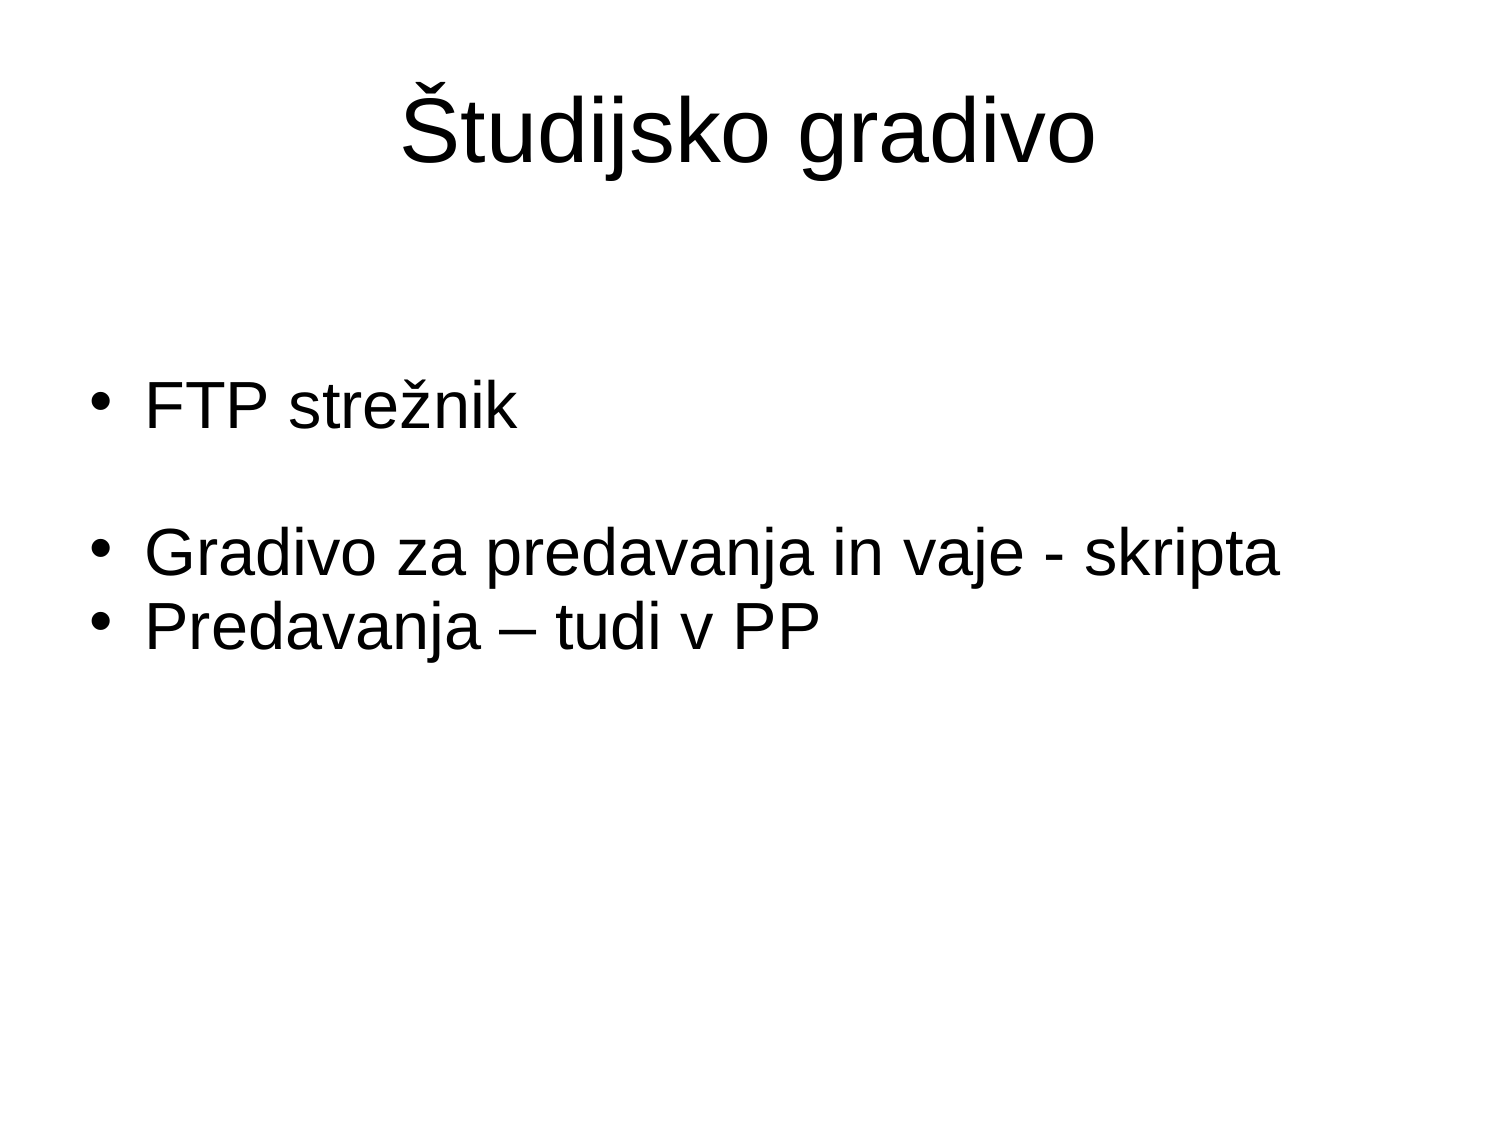

# Študijsko gradivo
FTP strežnik
Gradivo za predavanja in vaje - skripta
Predavanja – tudi v PP